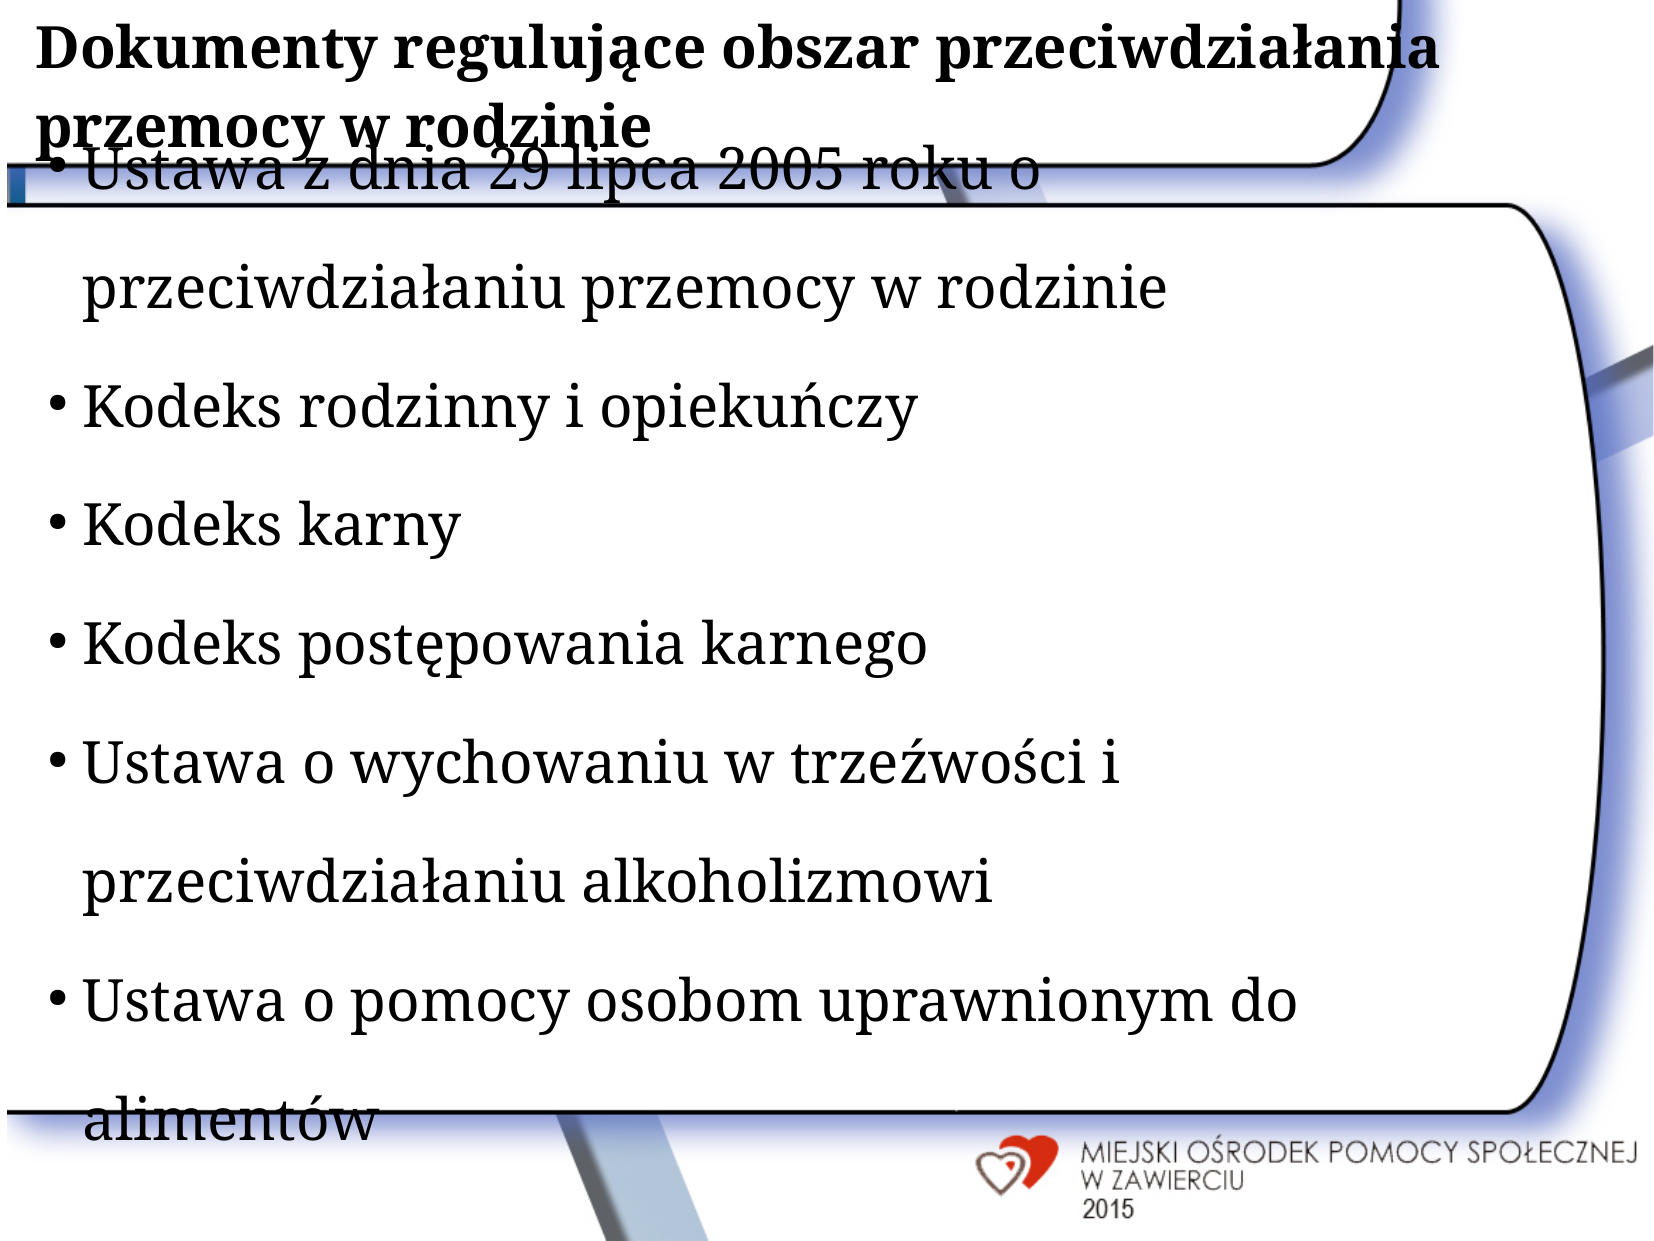

# Dokumenty regulujące obszar przeciwdziałania przemocy w rodzinie
Ustawa z dnia 29 lipca 2005 roku o przeciwdziałaniu przemocy w rodzinie
Kodeks rodzinny i opiekuńczy
Kodeks karny
Kodeks postępowania karnego
Ustawa o wychowaniu w trzeźwości i przeciwdziałaniu alkoholizmowi
Ustawa o pomocy osobom uprawnionym do alimentów